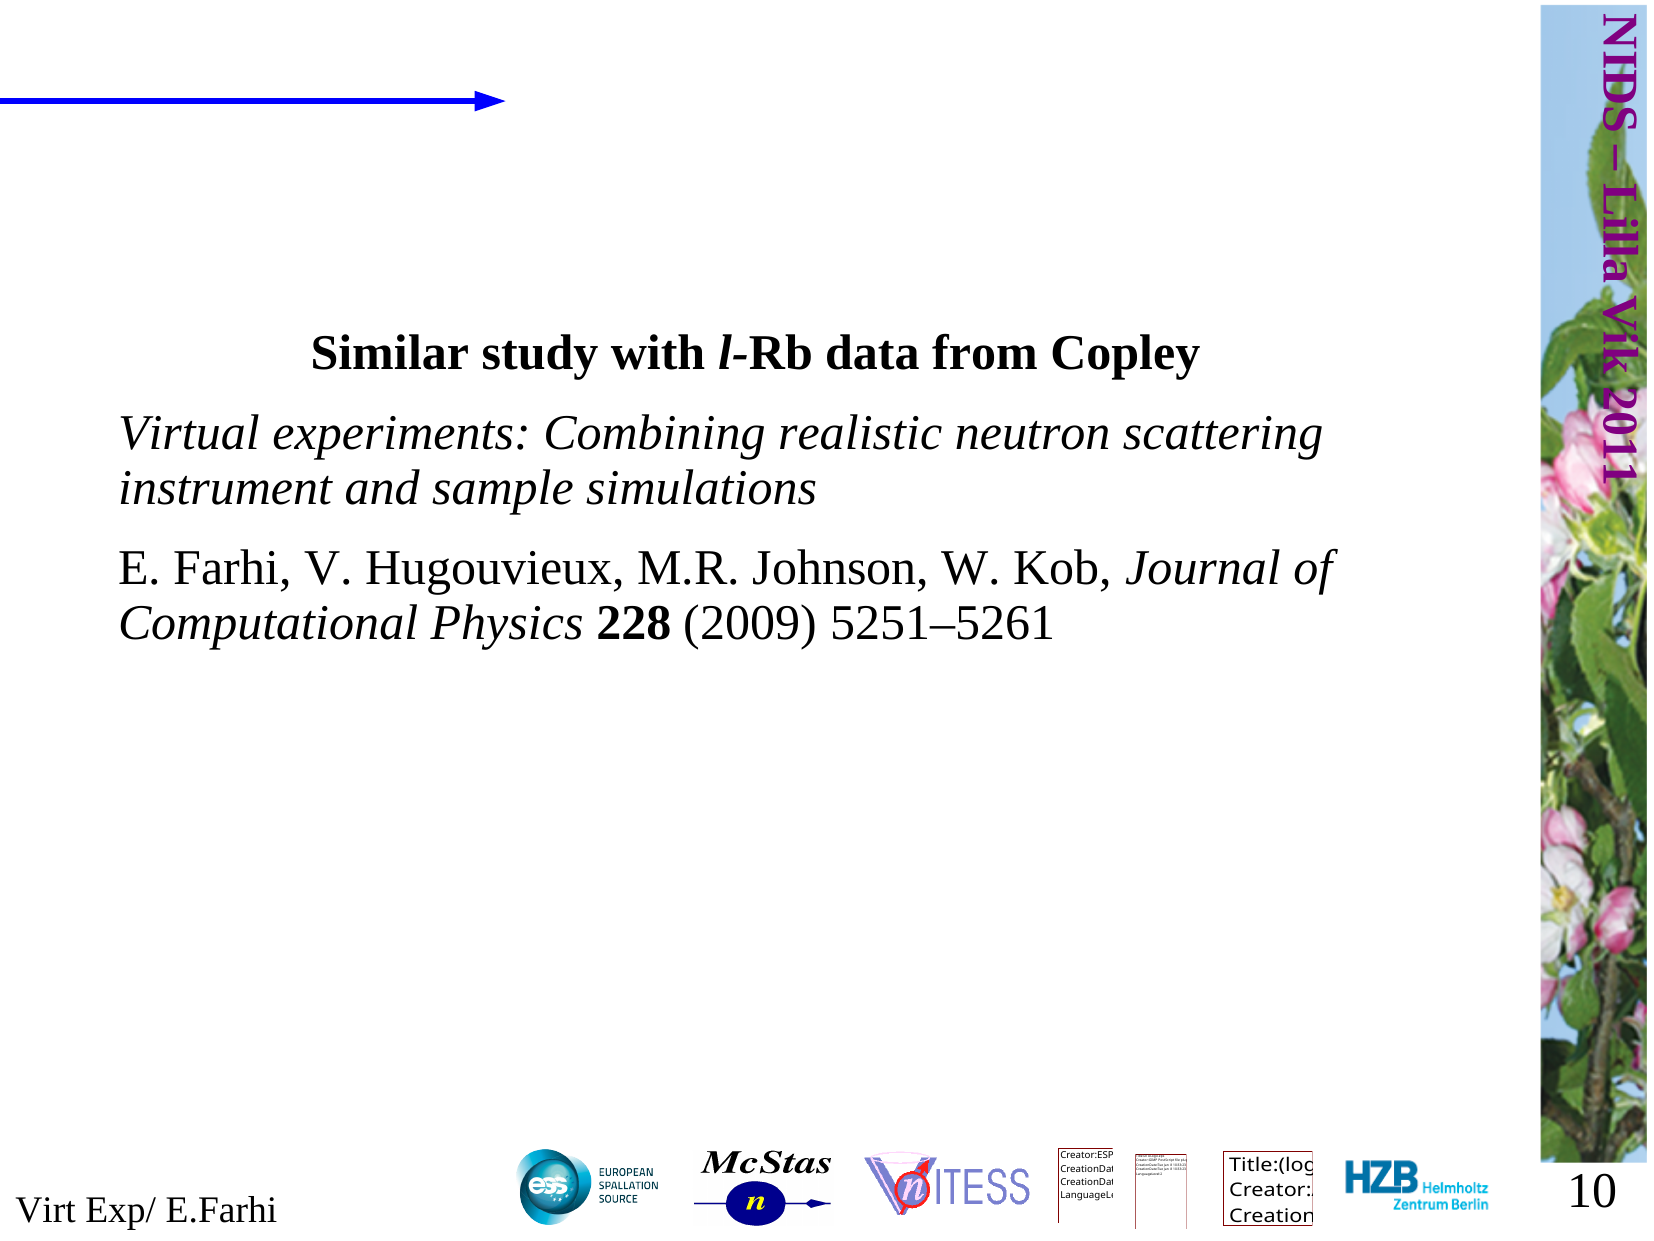

Similar study with l-Rb data from Copley
Virtual experiments: Combining realistic neutron scattering instrument and sample simulations
E. Farhi, V. Hugouvieux, M.R. Johnson, W. Kob, Journal of Computational Physics 228 (2009) 5251–5261